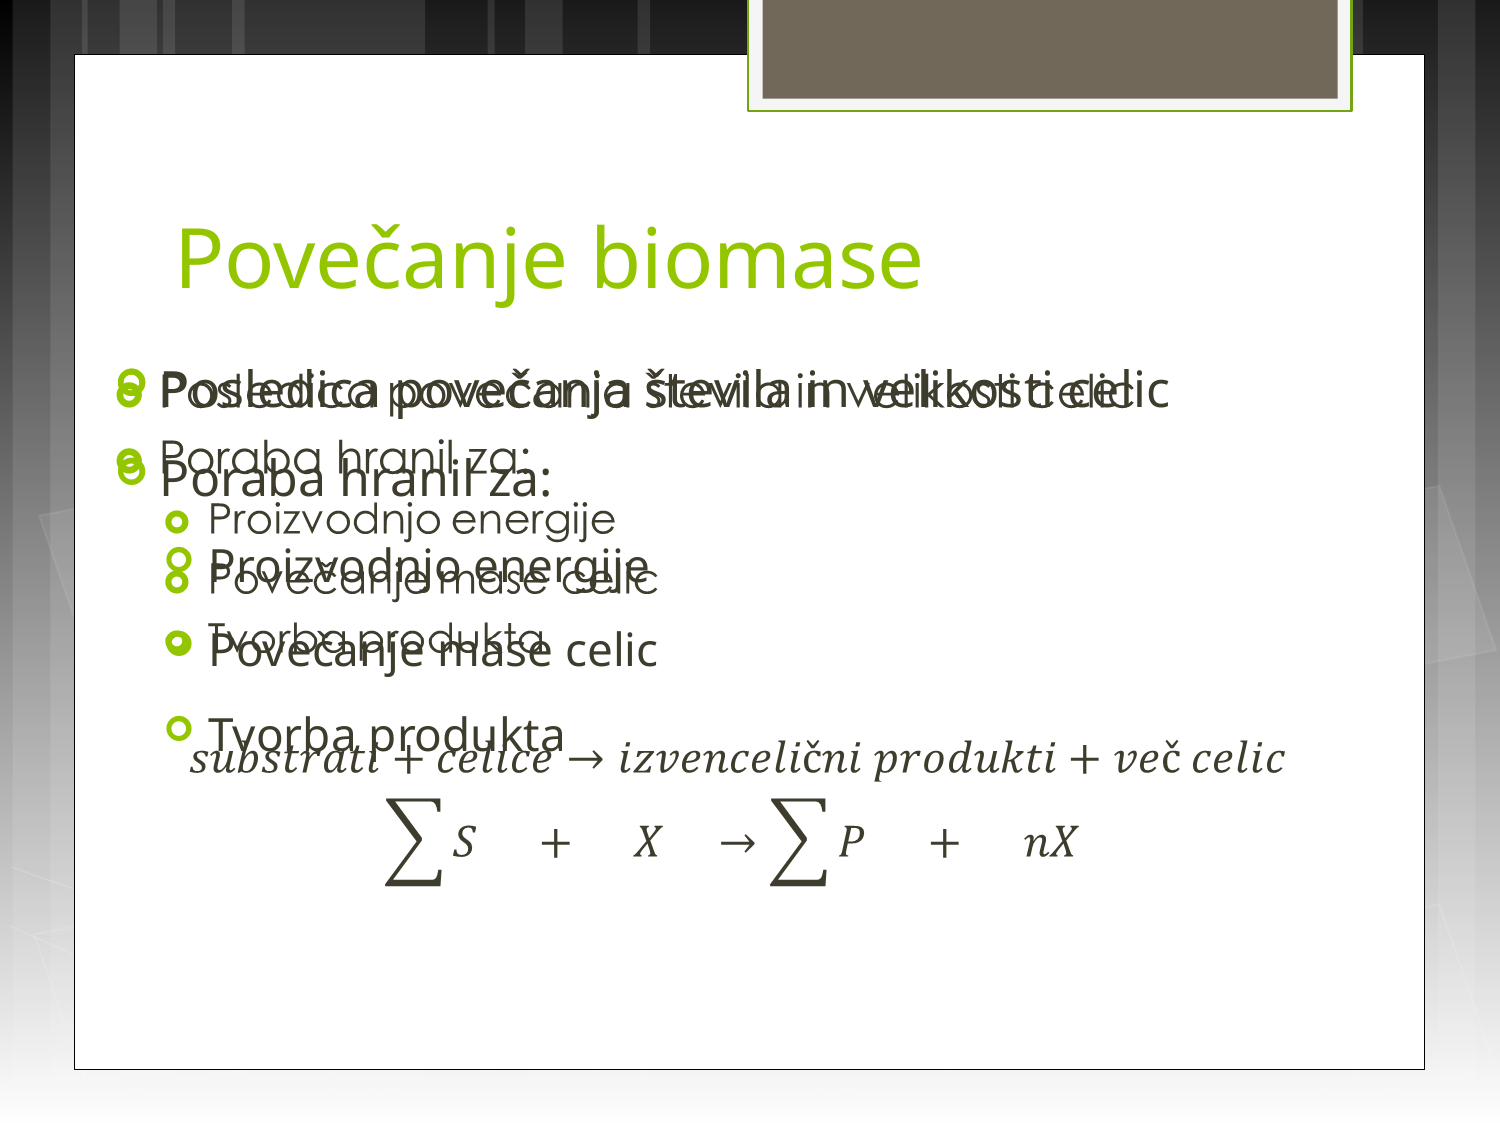

# Povečanje biomase
Posledica povečanja števila in velikosti celic
Poraba hranil za:
Proizvodnjo energije
Povečanje mase celic
Tvorba produkta